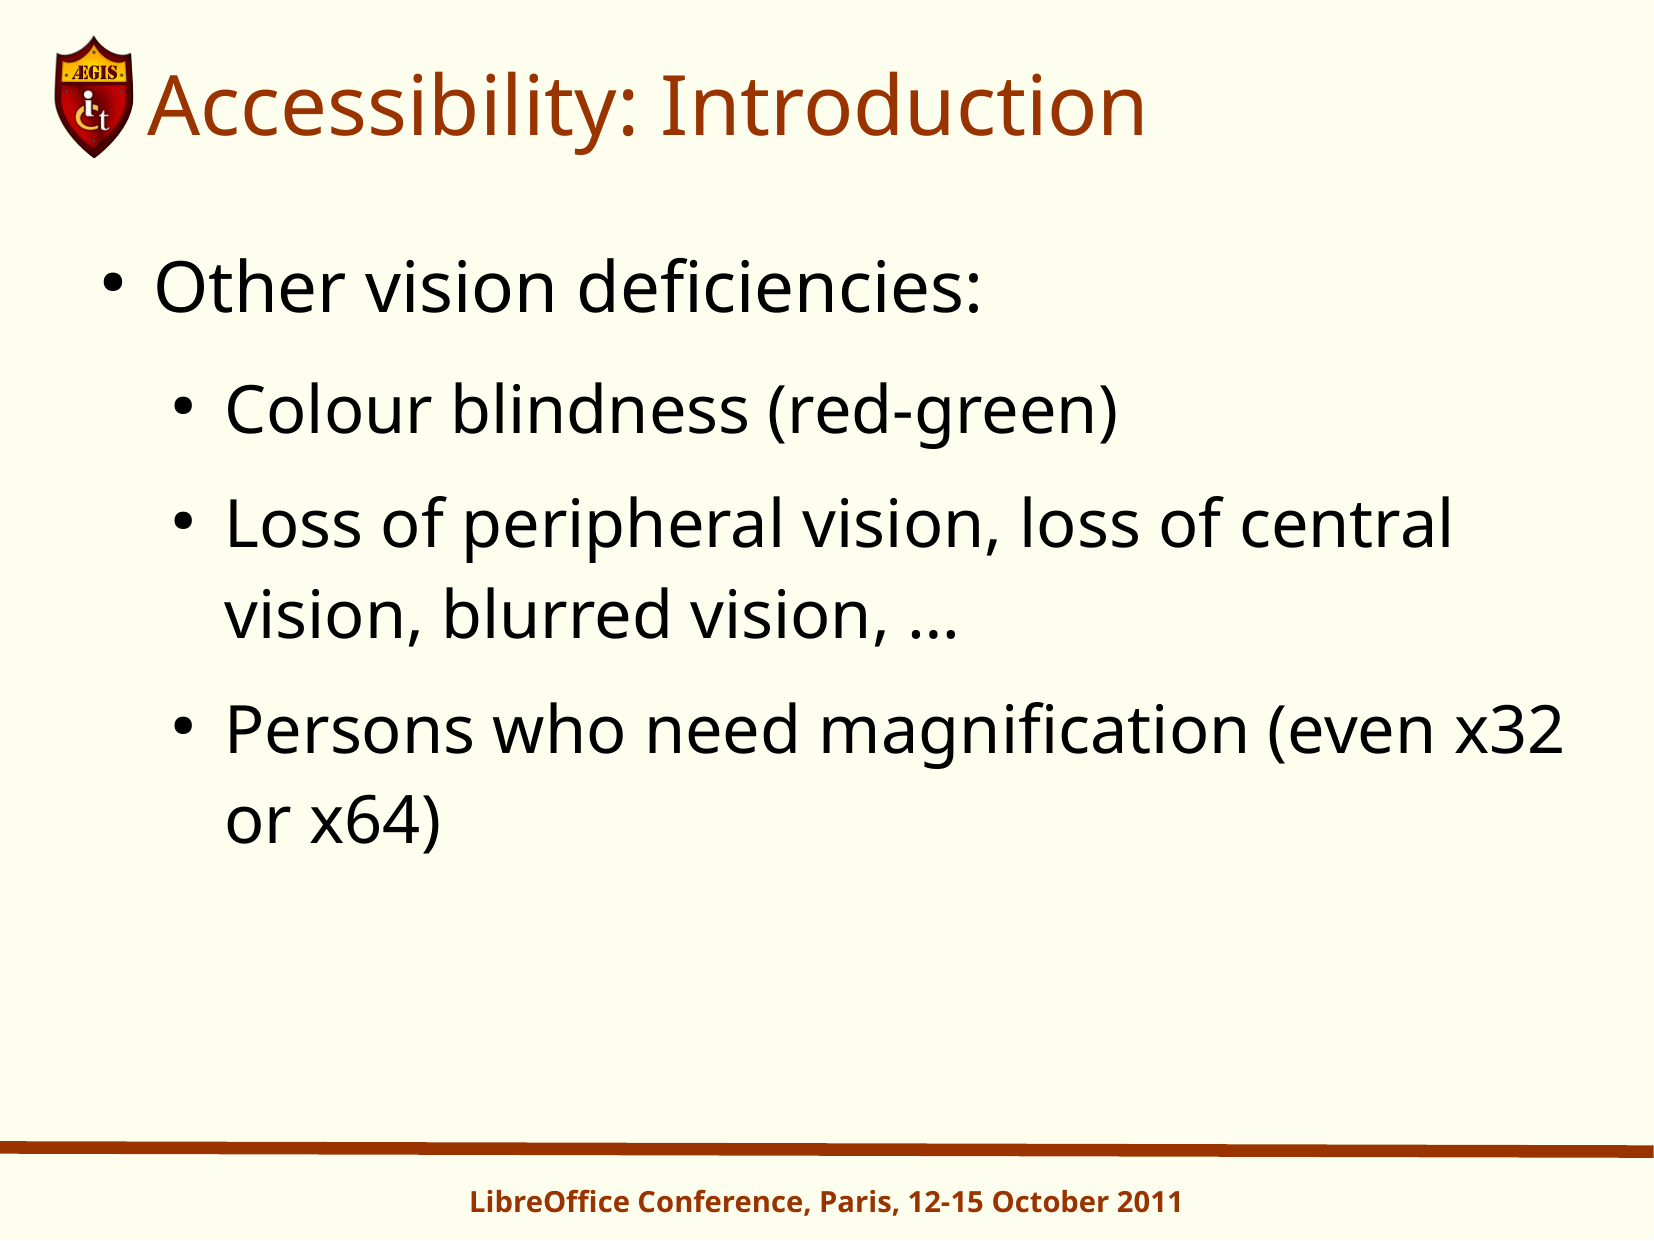

# Accessibility: Introduction
Other vision deficiencies:
Colour blindness (red-green)
Loss of peripheral vision, loss of central vision, blurred vision, …
Persons who need magnification (even x32 or x64)